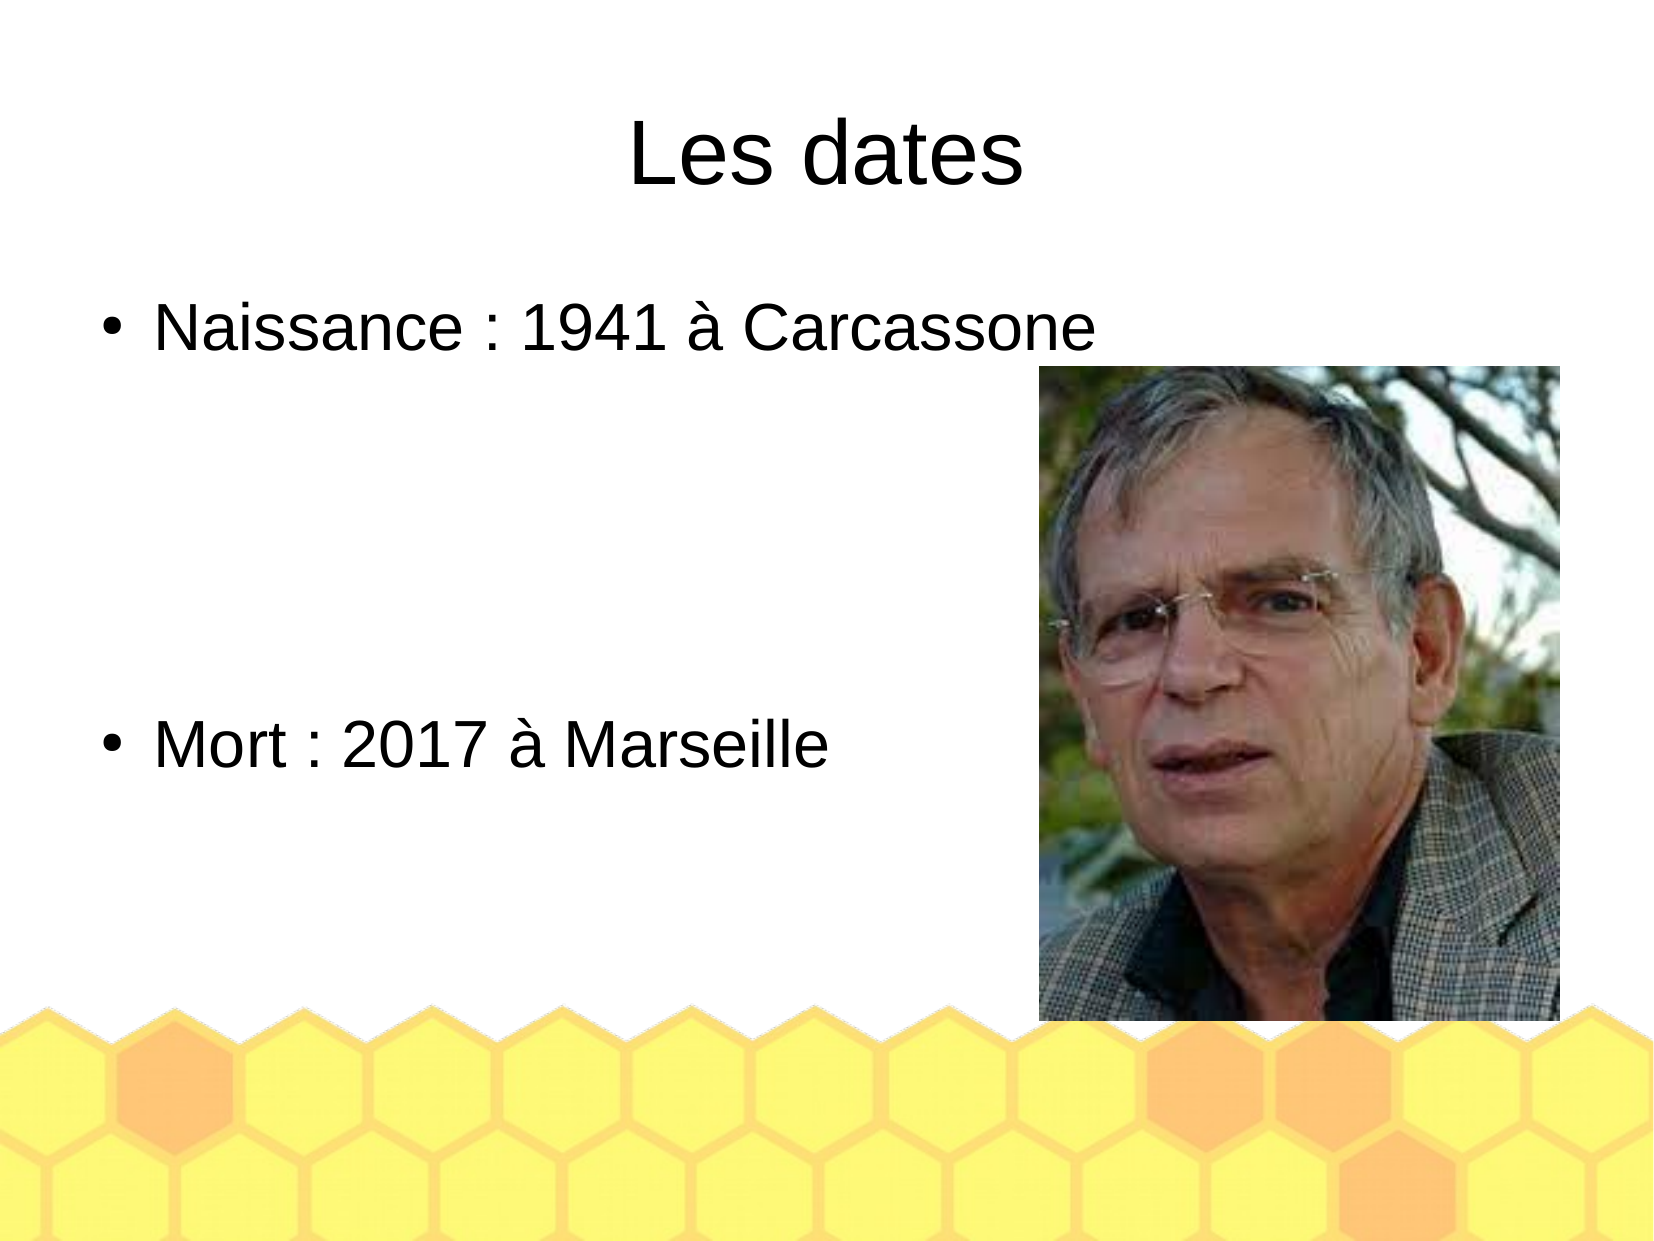

# Les dates
Naissance : 1941 à Carcassone
Mort : 2017 à Marseille